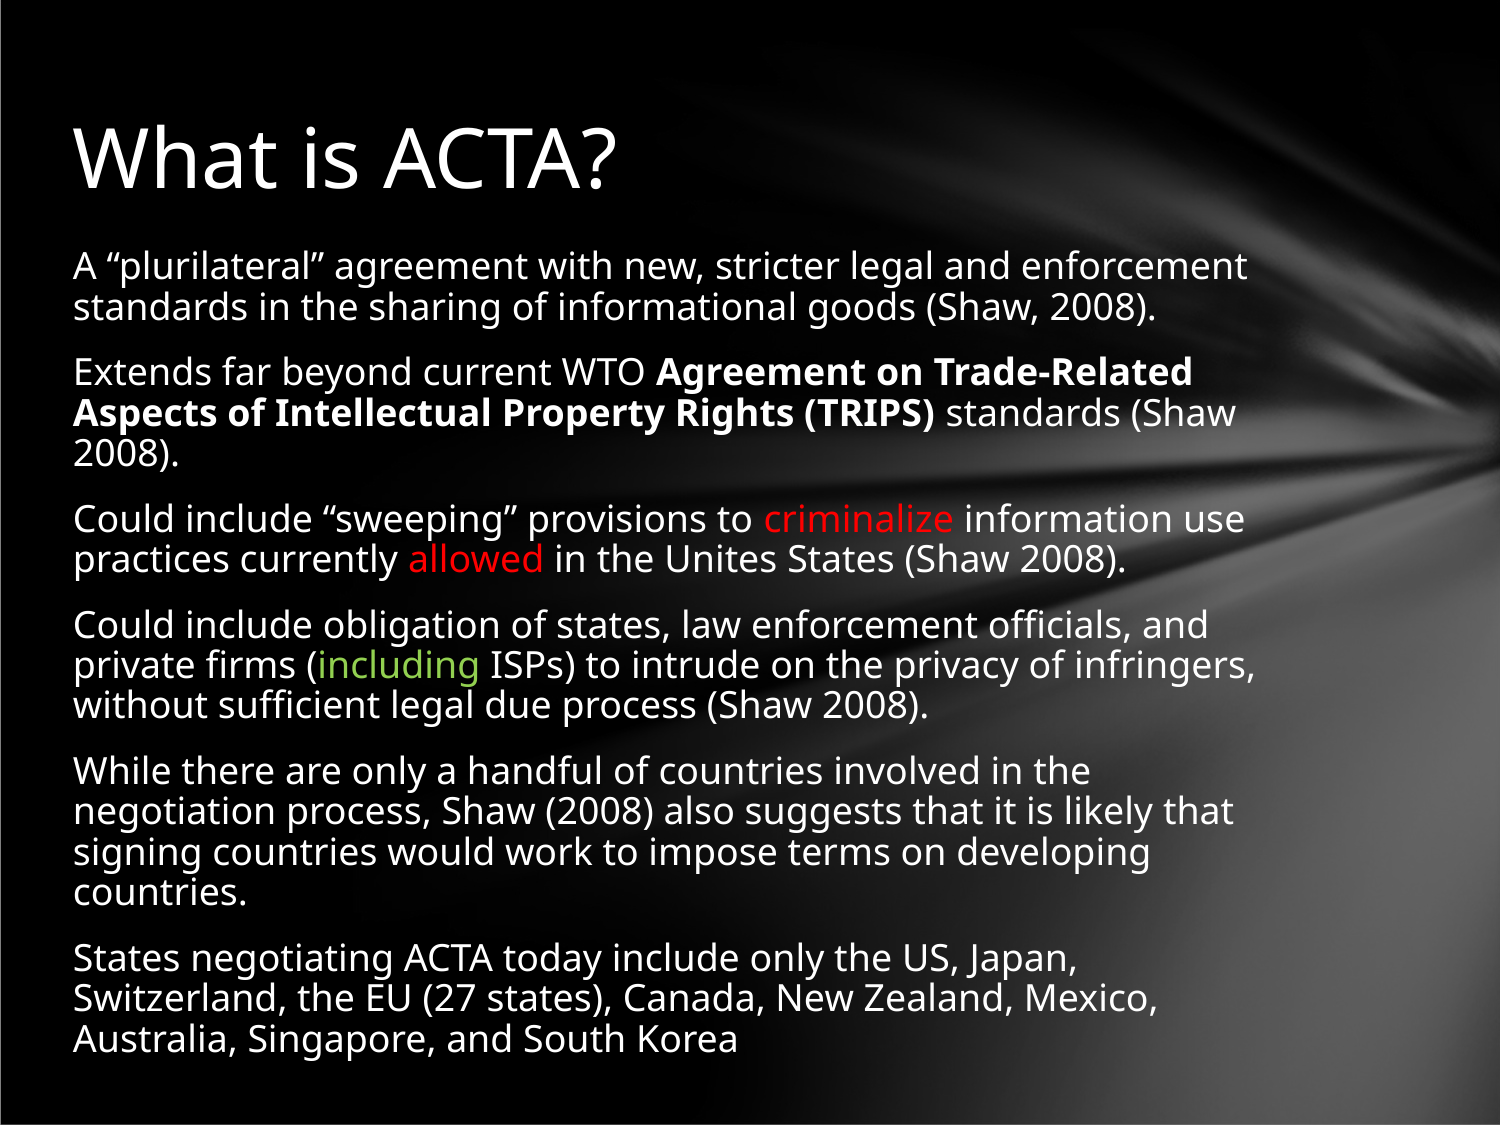

What is ACTA?
# A “plurilateral” agreement with new, stricter legal and enforcement standards in the sharing of informational goods (Shaw, 2008).
Extends far beyond current WTO Agreement on Trade-Related Aspects of Intellectual Property Rights (TRIPS) standards (Shaw 2008).
Could include “sweeping” provisions to criminalize information use practices currently allowed in the Unites States (Shaw 2008).
Could include obligation of states, law enforcement officials, and private firms (including ISPs) to intrude on the privacy of infringers, without sufficient legal due process (Shaw 2008).
While there are only a handful of countries involved in the negotiation process, Shaw (2008) also suggests that it is likely that signing countries would work to impose terms on developing countries.
States negotiating ACTA today include only the US, Japan, Switzerland, the EU (27 states), Canada, New Zealand, Mexico, Australia, Singapore, and South Korea